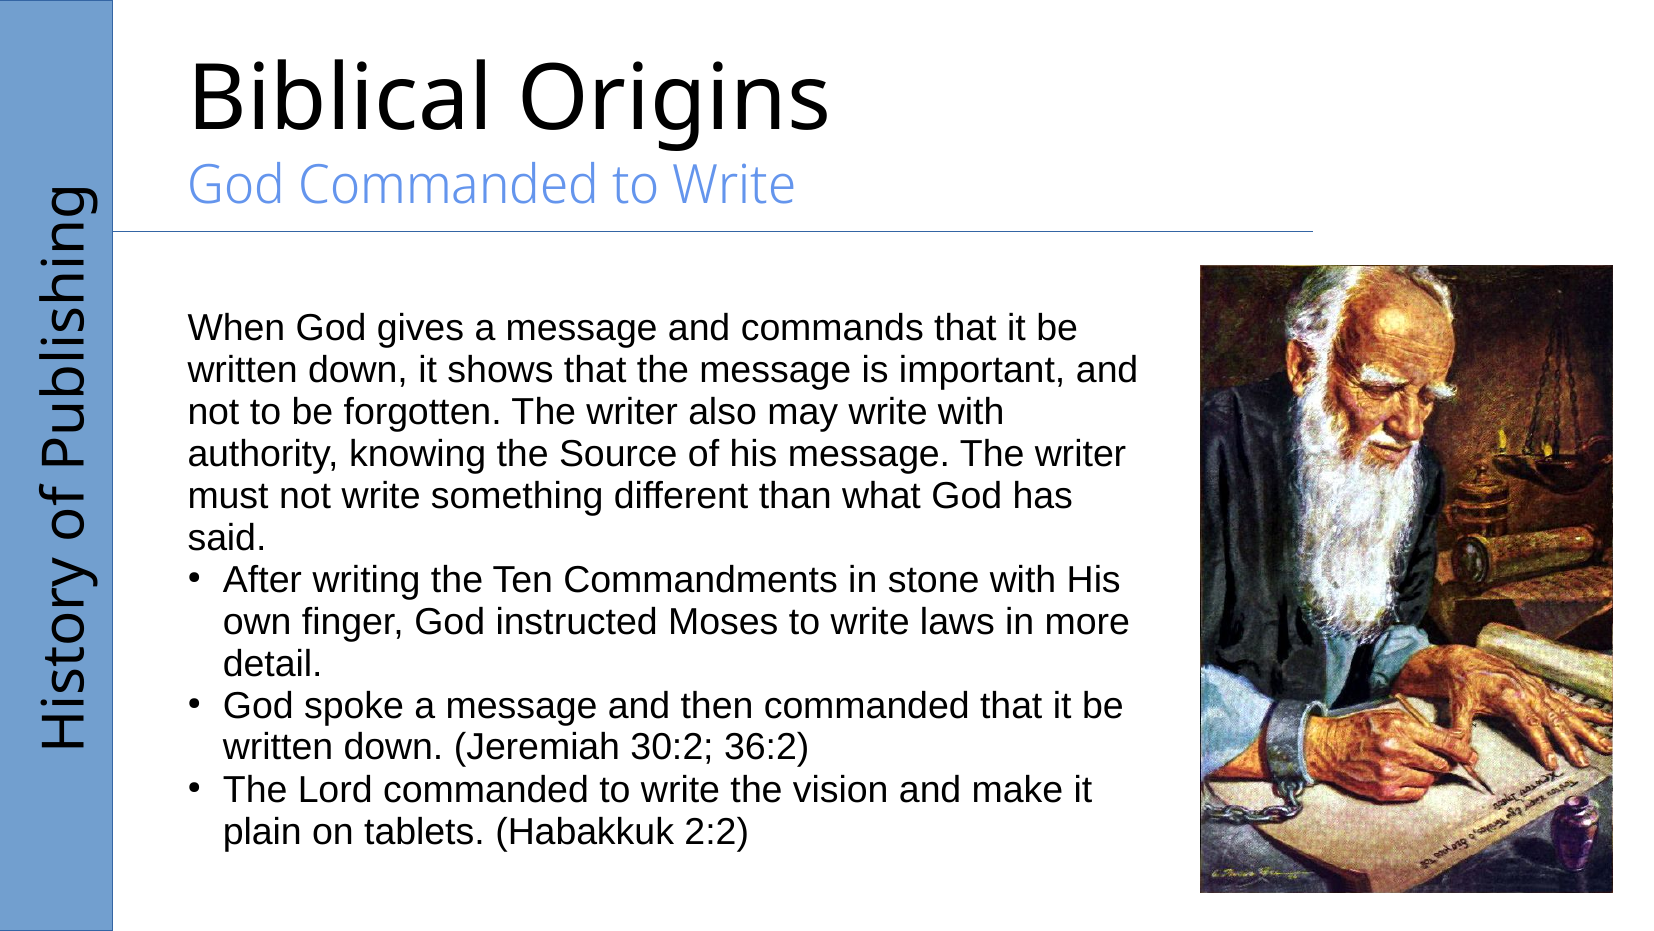

# Biblical Origins
God Commanded to Write
When God gives a message and commands that it be written down, it shows that the message is important, and not to be forgotten. The writer also may write with authority, knowing the Source of his message. The writer must not write something different than what God has said.
After writing the Ten Commandments in stone with His own finger, God instructed Moses to write laws in more detail.
God spoke a message and then commanded that it be written down. (Jeremiah 30:2; 36:2)
The Lord commanded to write the vision and make it plain on tablets. (Habakkuk 2:2)
History of Publishing